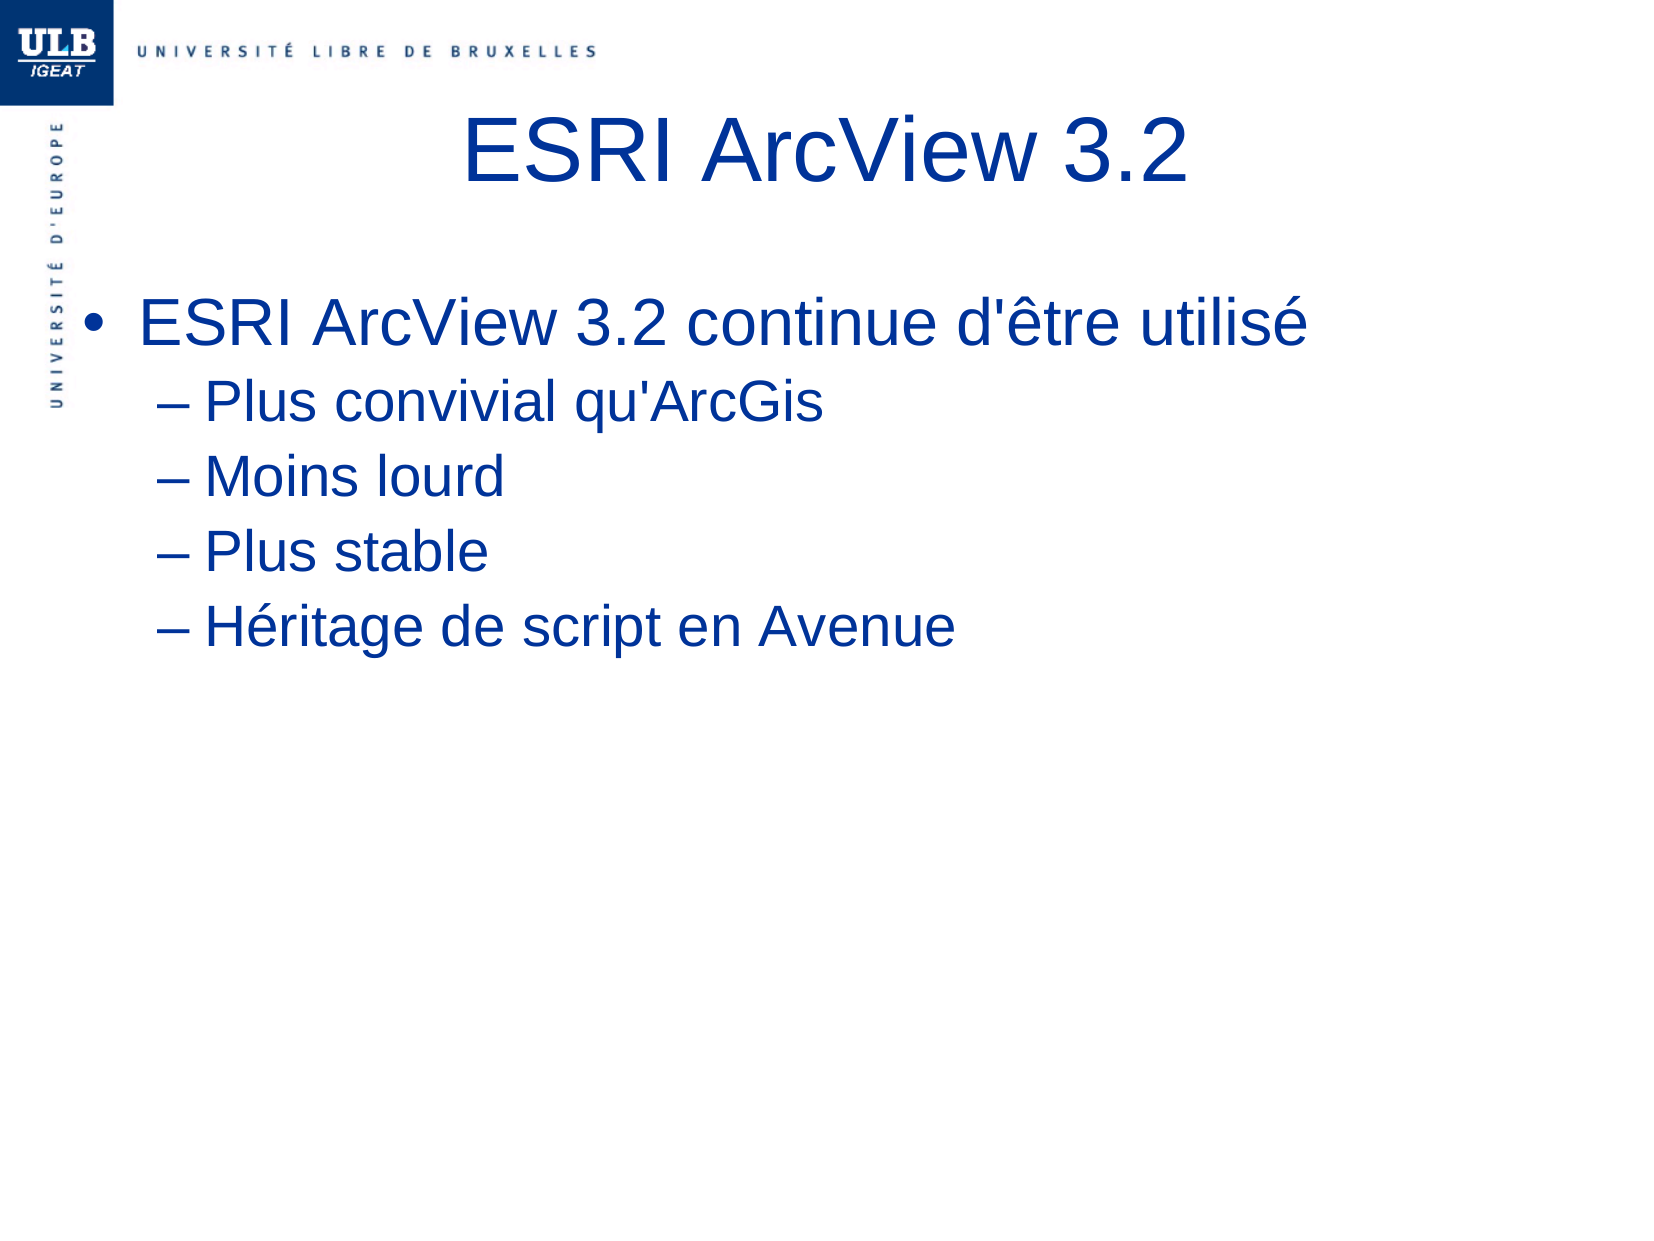

# ESRI ArcView 3.2
ESRI ArcView 3.2 continue d'être utilisé
Plus convivial qu'ArcGis
Moins lourd
Plus stable
Héritage de script en Avenue